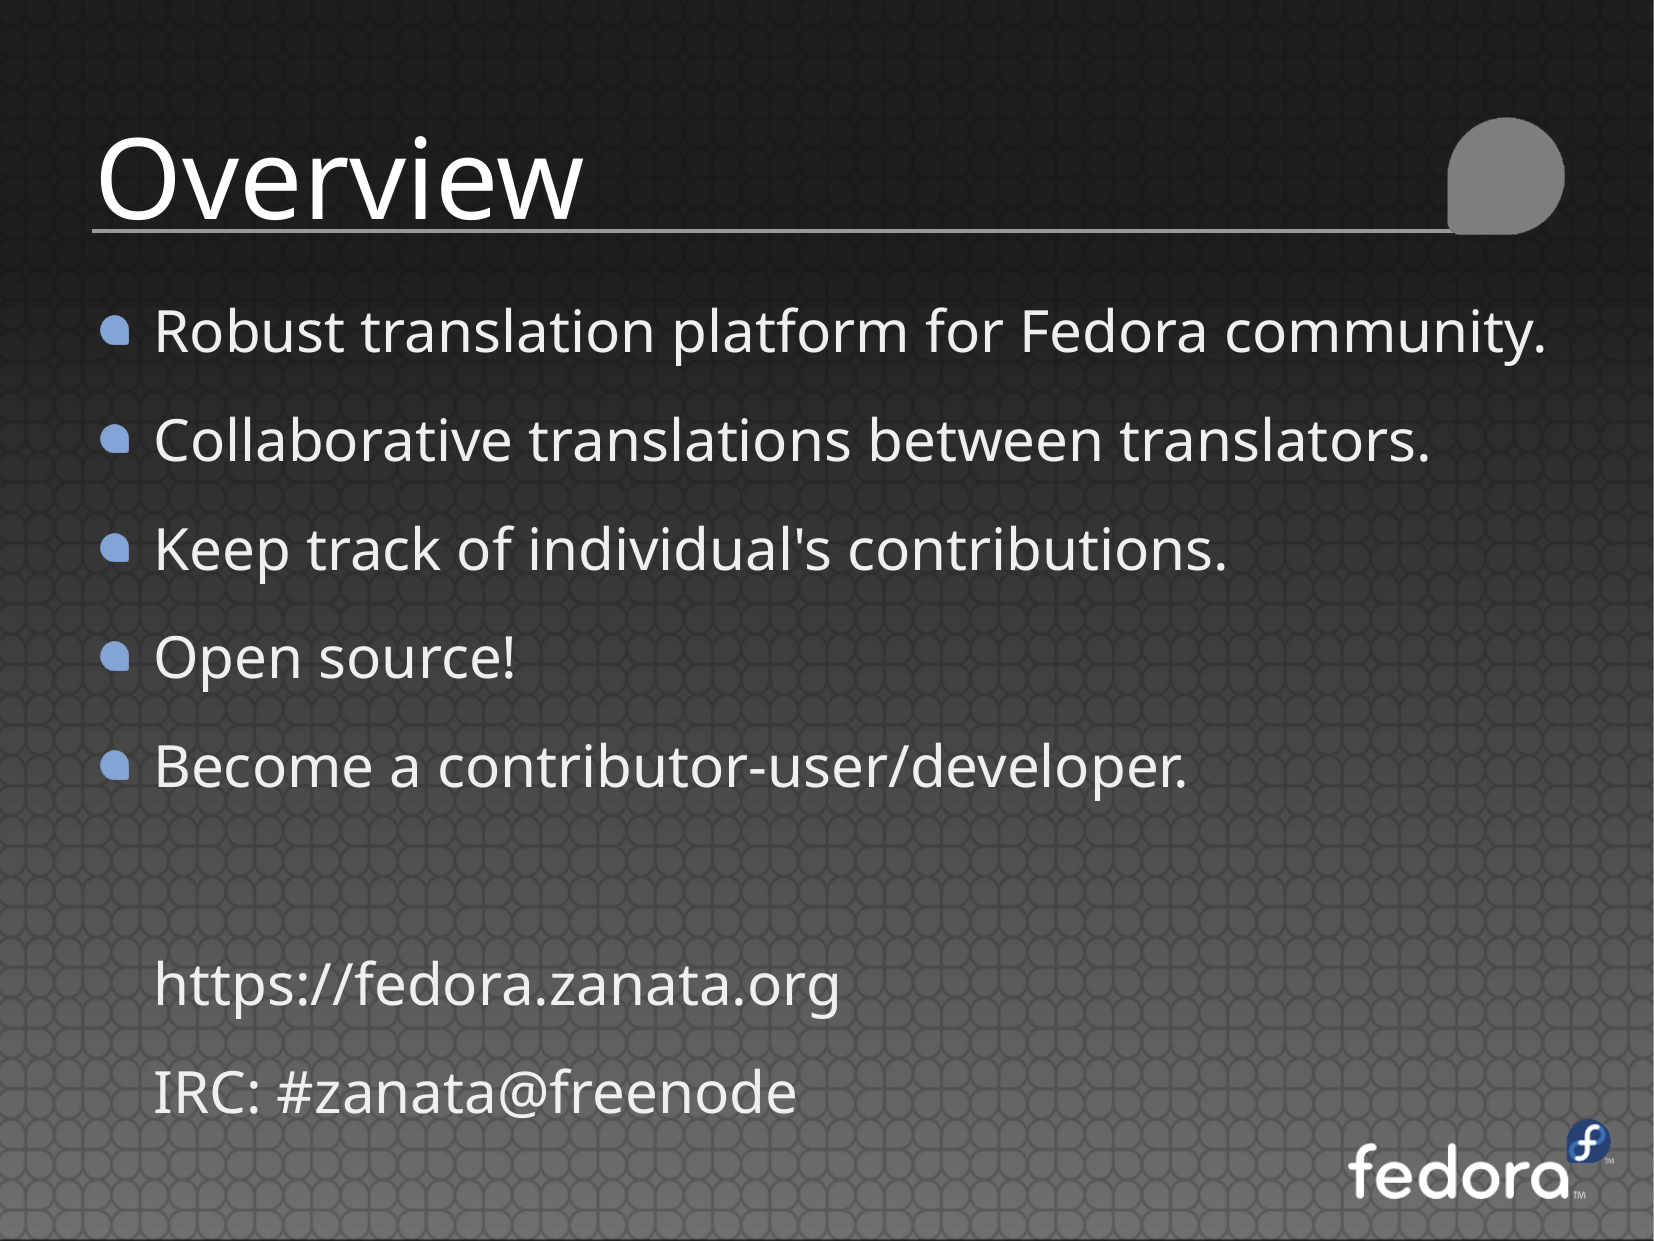

Overview
# Robust translation platform for Fedora community.
Collaborative translations between translators.
Keep track of individual's contributions.
Open source!
Become a contributor-user/developer.
https://fedora.zanata.org
IRC: #zanata@freenode